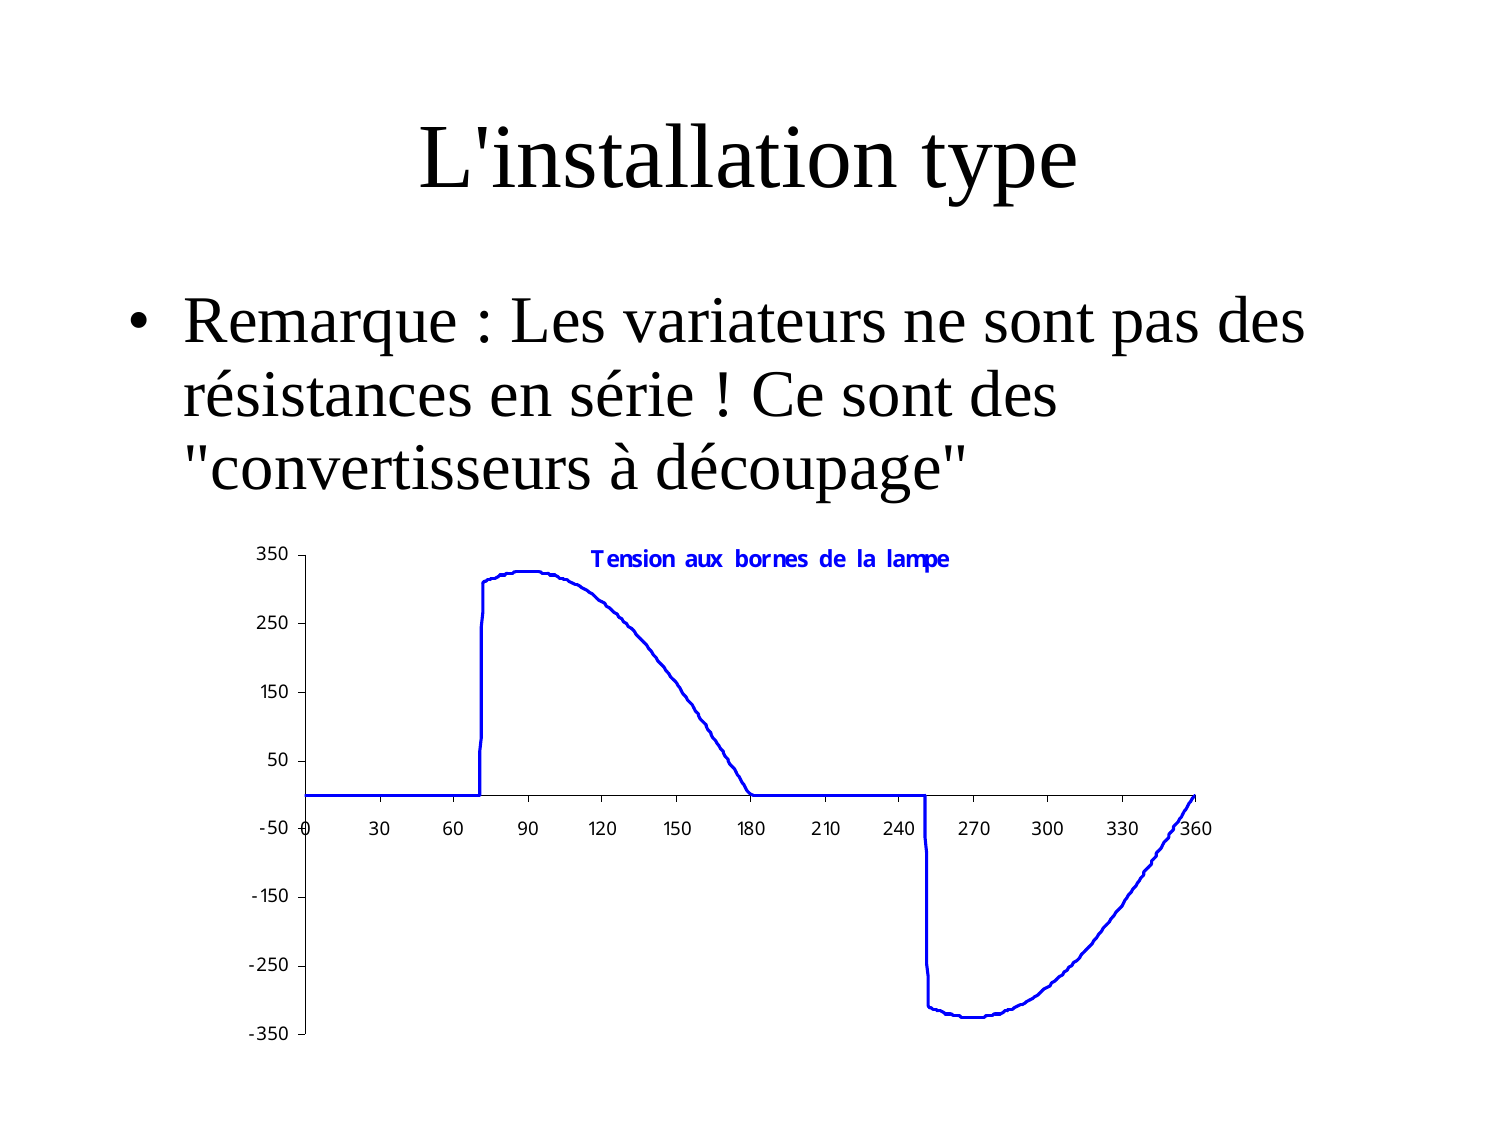

# L'installation type
Remarque : Les variateurs ne sont pas des résistances en série ! Ce sont des "convertisseurs à découpage"